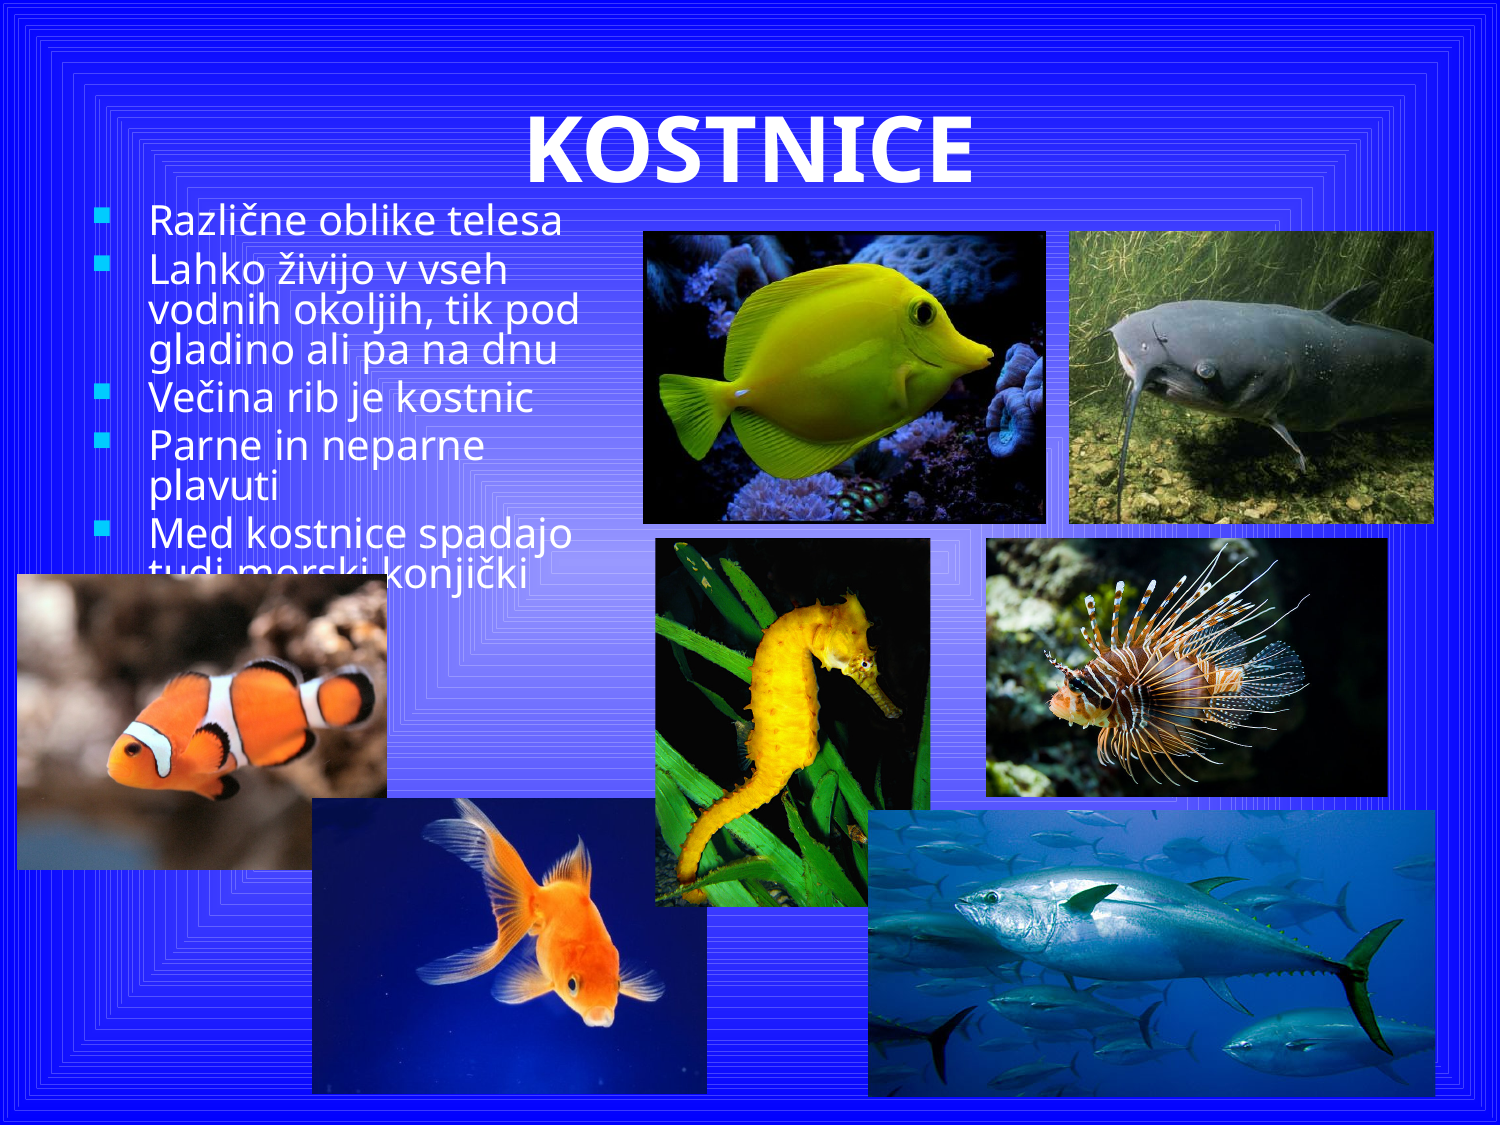

# KOSTNICE
Različne oblike telesa
Lahko živijo v vseh vodnih okoljih, tik pod gladino ali pa na dnu
Večina rib je kostnic
Parne in neparne plavuti
Med kostnice spadajo tudi morski konjički